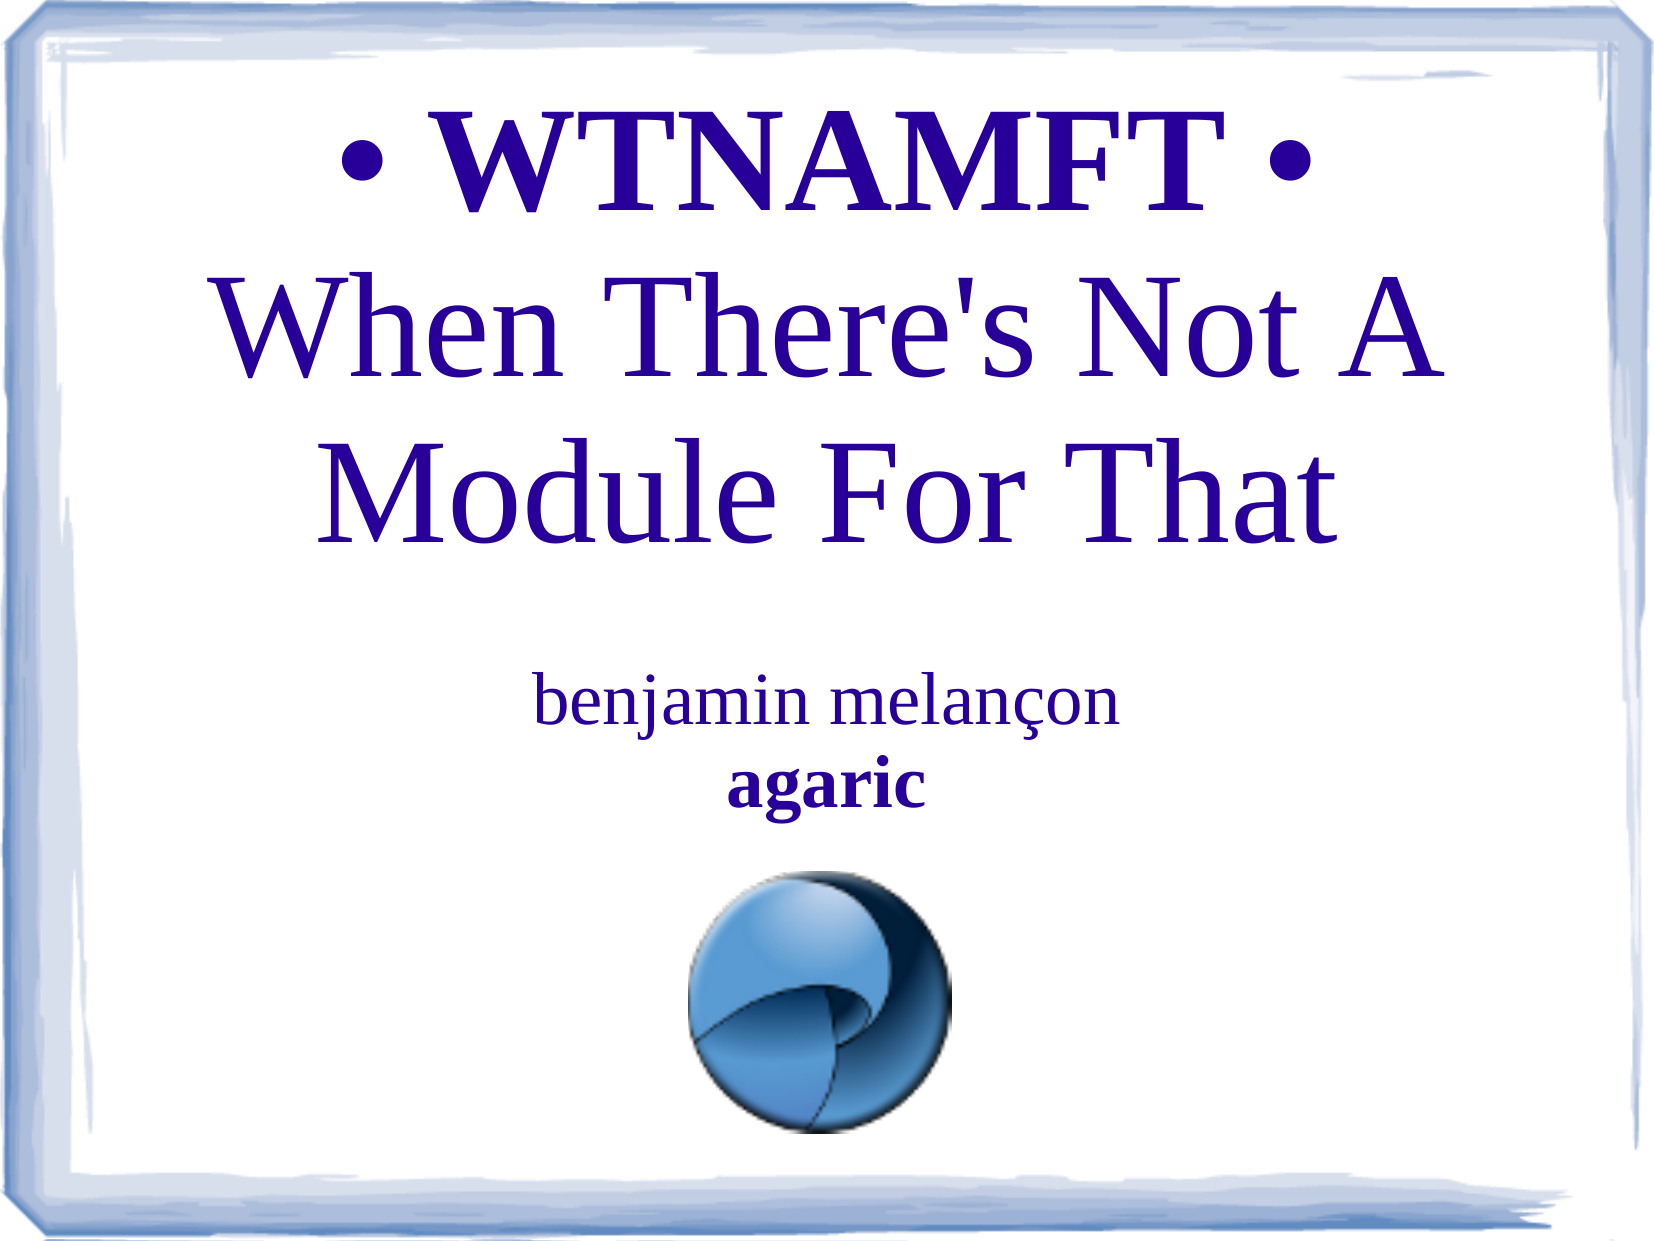

• WTNAMFT •
When There's Not A Module For That
benjamin melançon
agaric